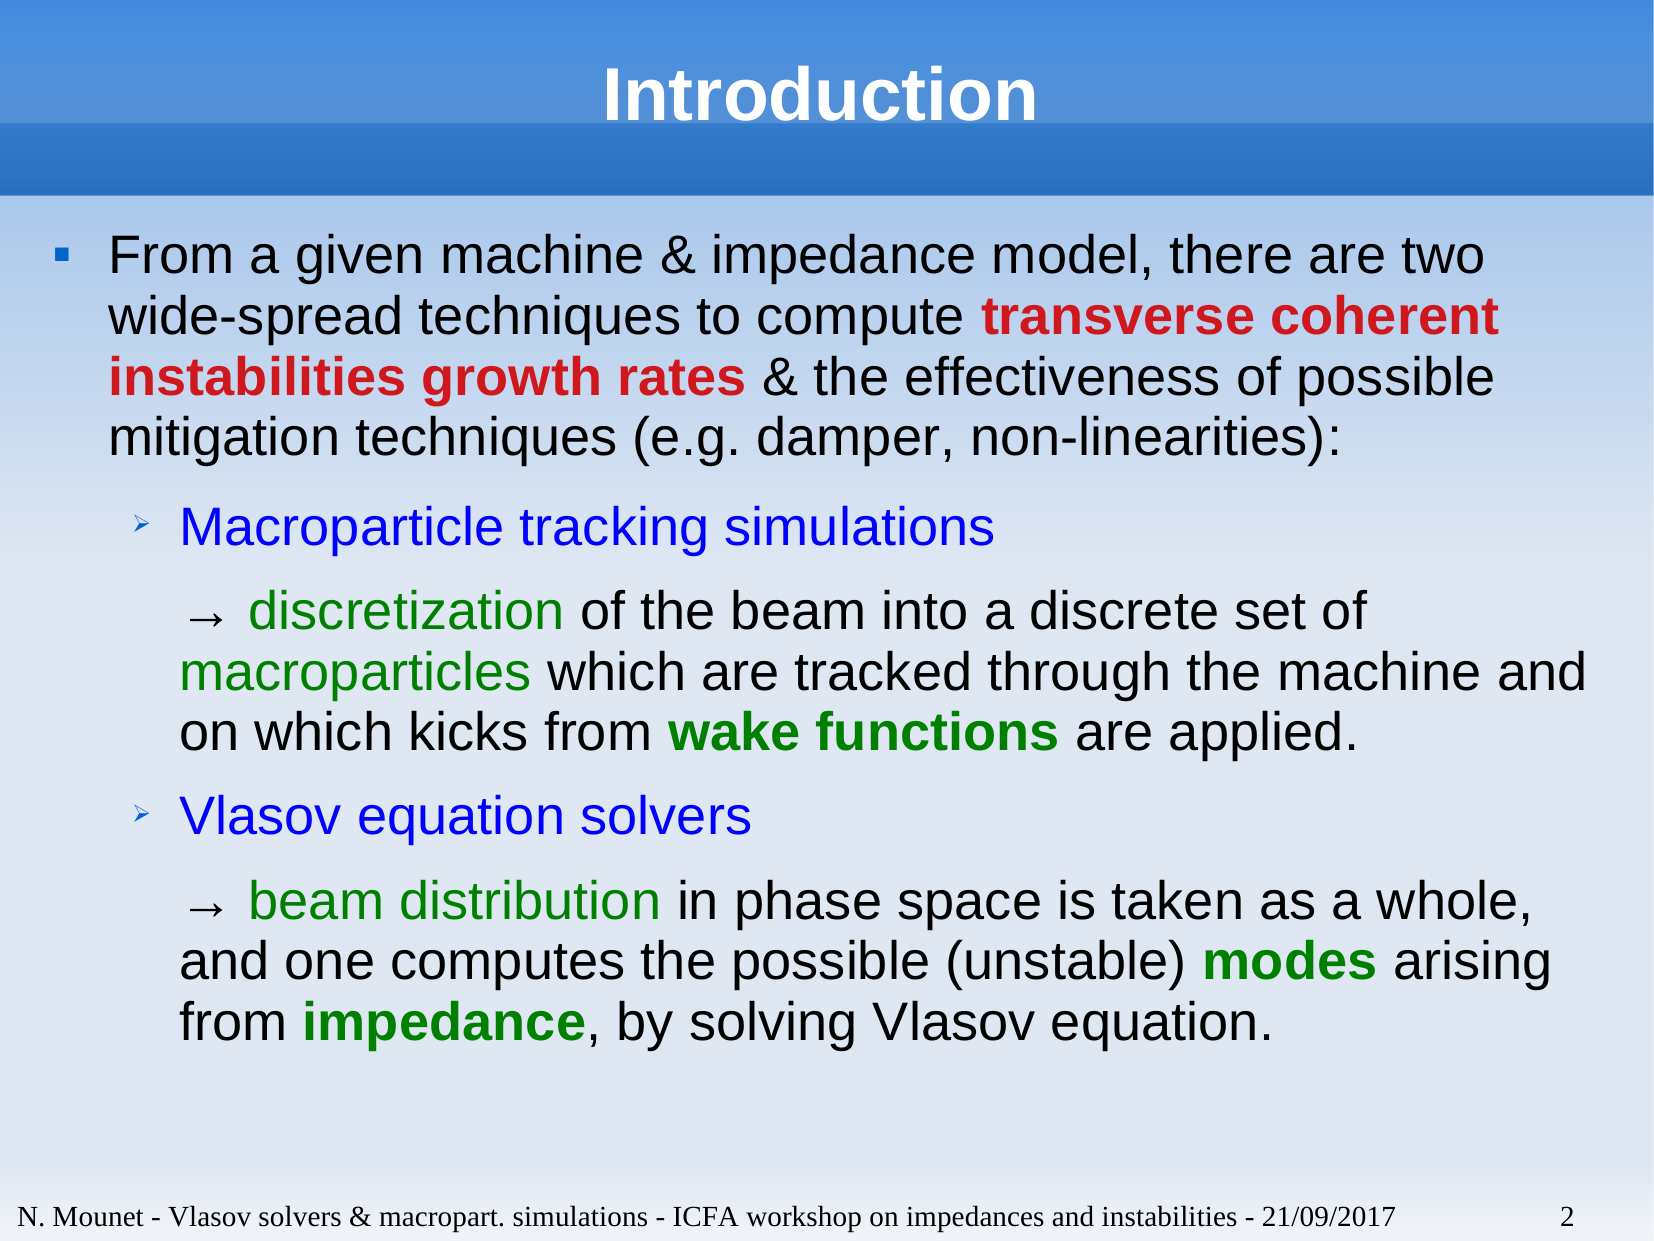

Introduction
# From a given machine & impedance model, there are two wide-spread techniques to compute transverse coherent instabilities growth rates & the effectiveness of possible mitigation techniques (e.g. damper, non-linearities):
Macroparticle tracking simulations
→ discretization of the beam into a discrete set of macroparticles which are tracked through the machine and on which kicks from wake functions are applied.
Vlasov equation solvers
→ beam distribution in phase space is taken as a whole, and one computes the possible (unstable) modes arising from impedance, by solving Vlasov equation.
N. Mounet - Vlasov solvers & macropart. simulations - ICFA workshop on impedances and instabilities - 21/09/2017
2